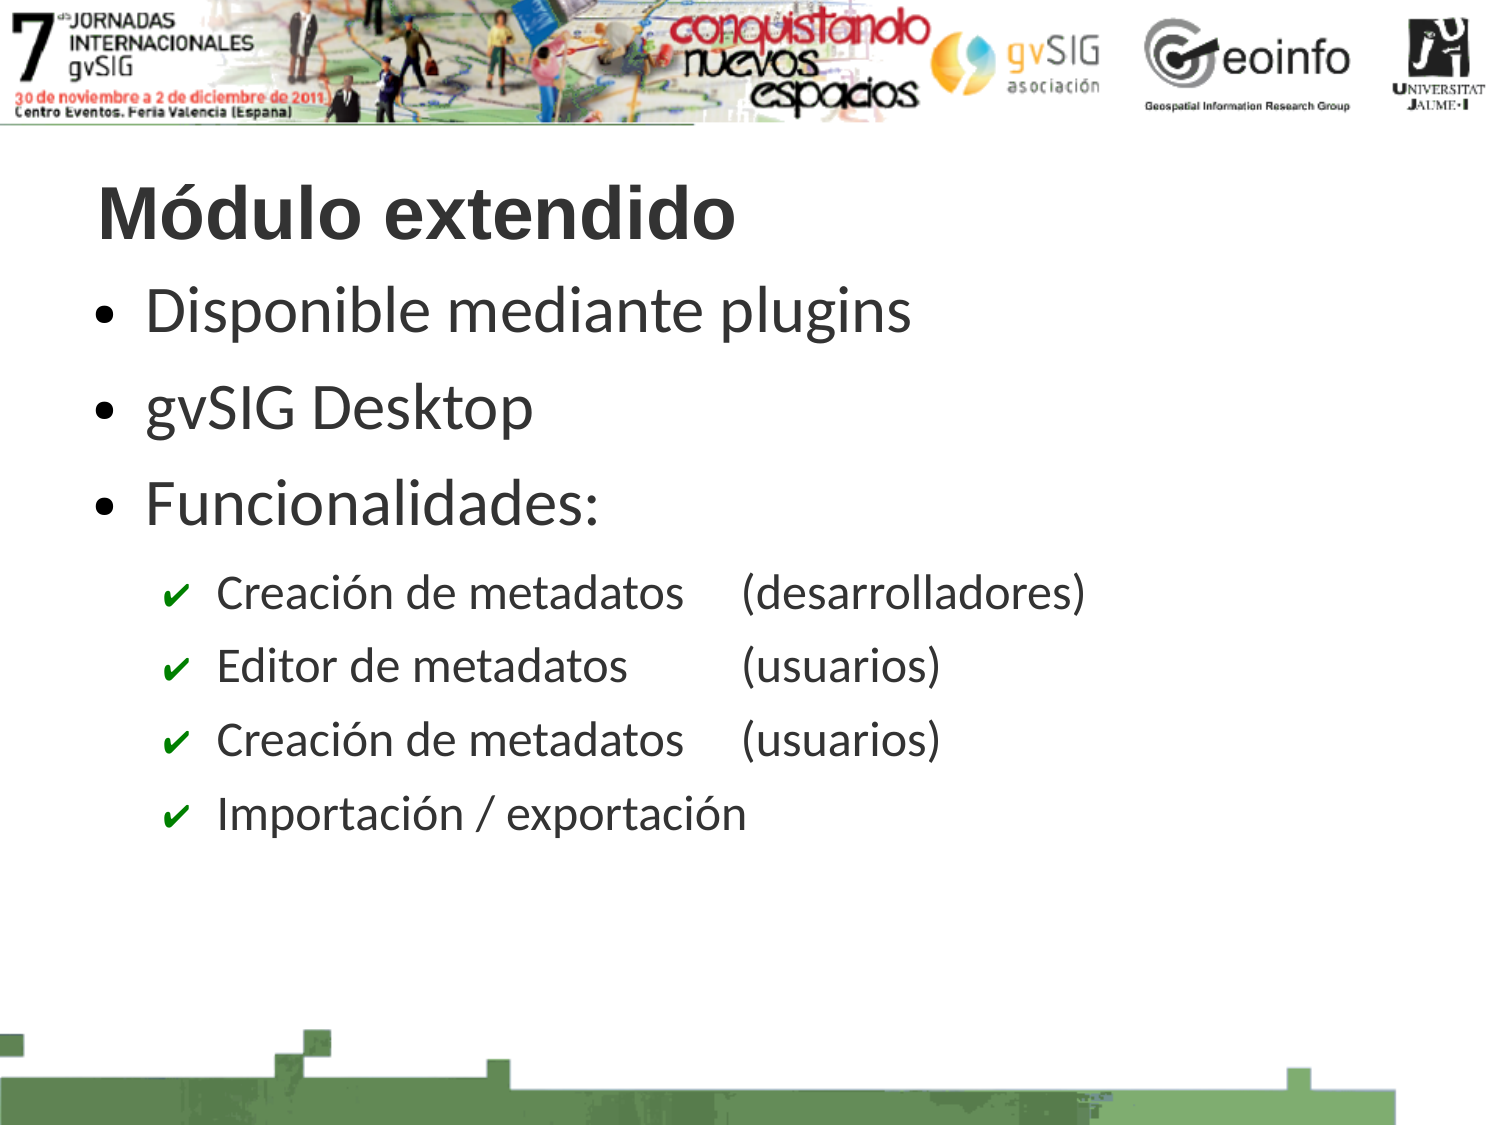

# Módulo extendido
Disponible mediante plugins
gvSIG Desktop
Funcionalidades:
Creación de metadatos (desarrolladores)
Editor de metadatos (usuarios)
Creación de metadatos (usuarios)
Importación / exportación